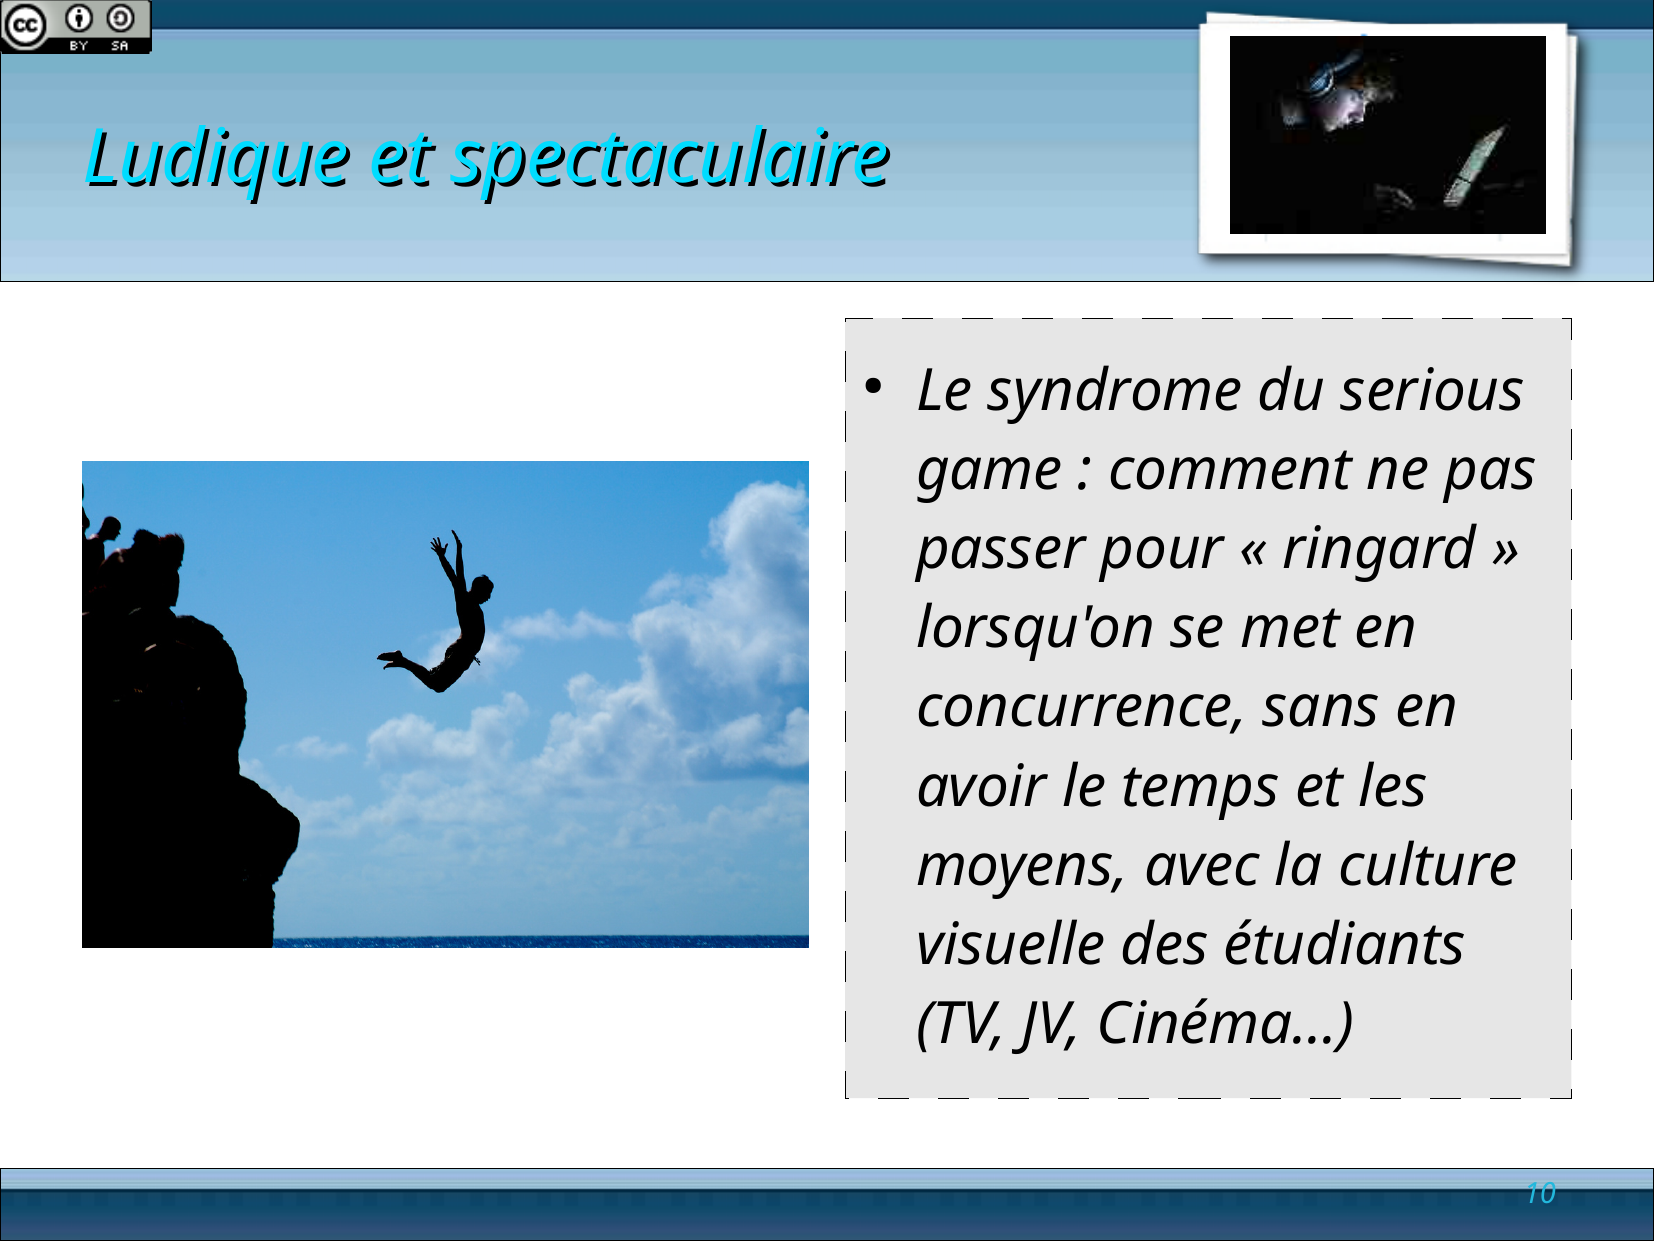

# Ludique et spectaculaire
Le syndrome du serious game : comment ne pas passer pour « ringard » lorsqu'on se met en concurrence, sans en avoir le temps et les moyens, avec la culture visuelle des étudiants (TV, JV, Cinéma...)